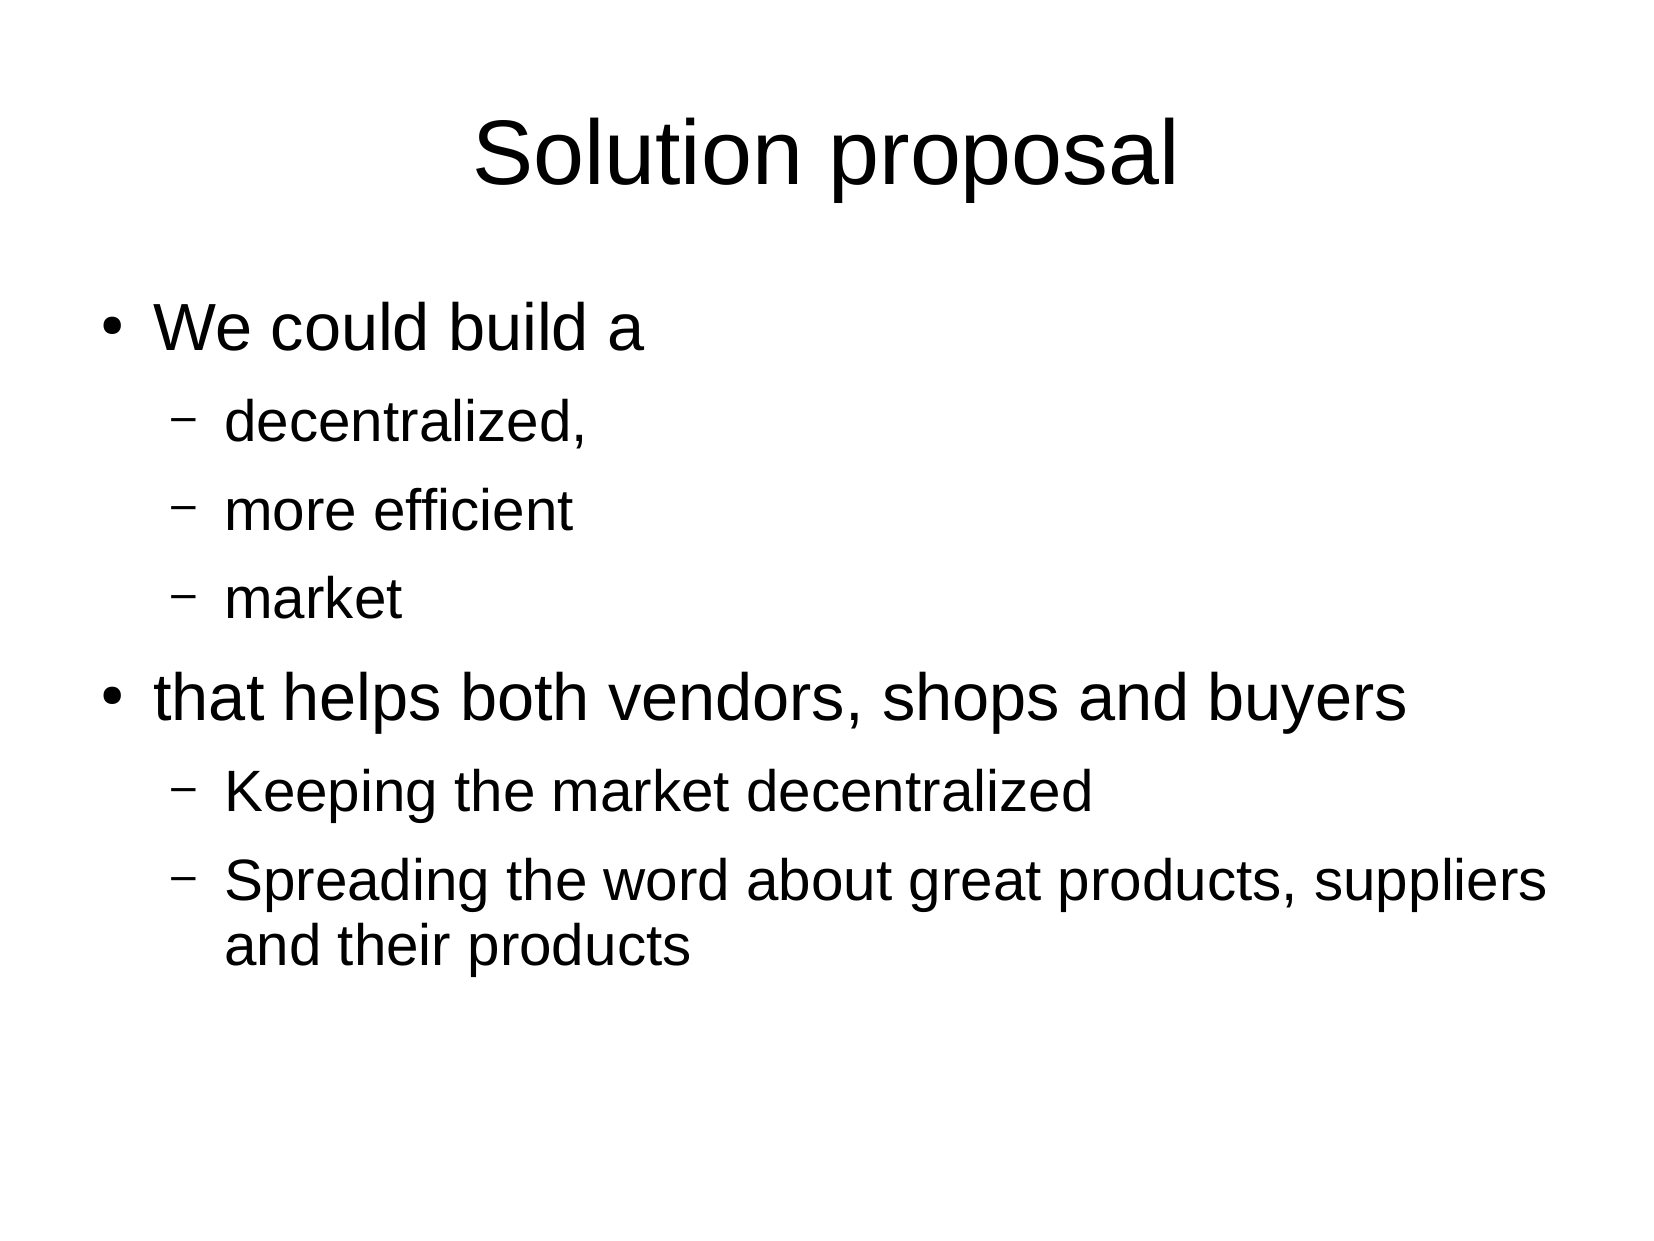

# Solution proposal
We could build a
decentralized,
more efficient
market
that helps both vendors, shops and buyers
Keeping the market decentralized
Spreading the word about great products, suppliers and their products